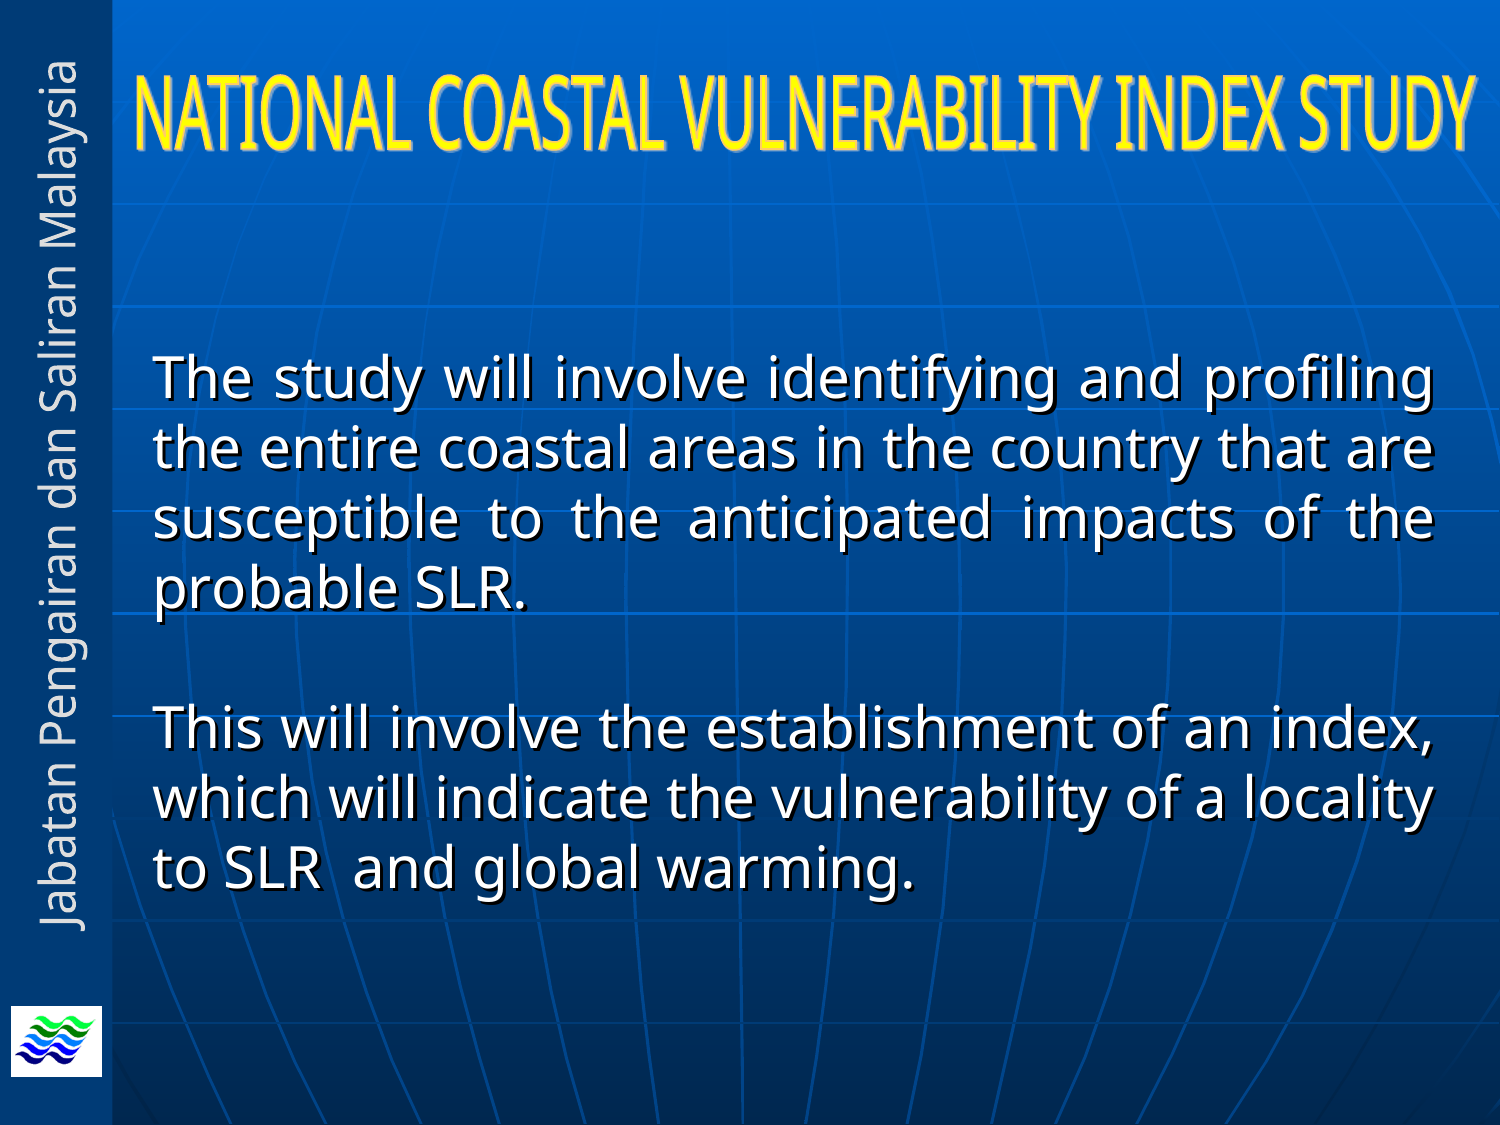

NATIONAL COASTAL VULNERABILITY INDEX STUDY
The study will involve identifying and profiling the entire coastal areas in the country that are susceptible to the anticipated impacts of the probable SLR.
This will involve the establishment of an index, which will indicate the vulnerability of a locality to SLR and global warming.
Jabatan Pengairan dan Saliran Malaysia